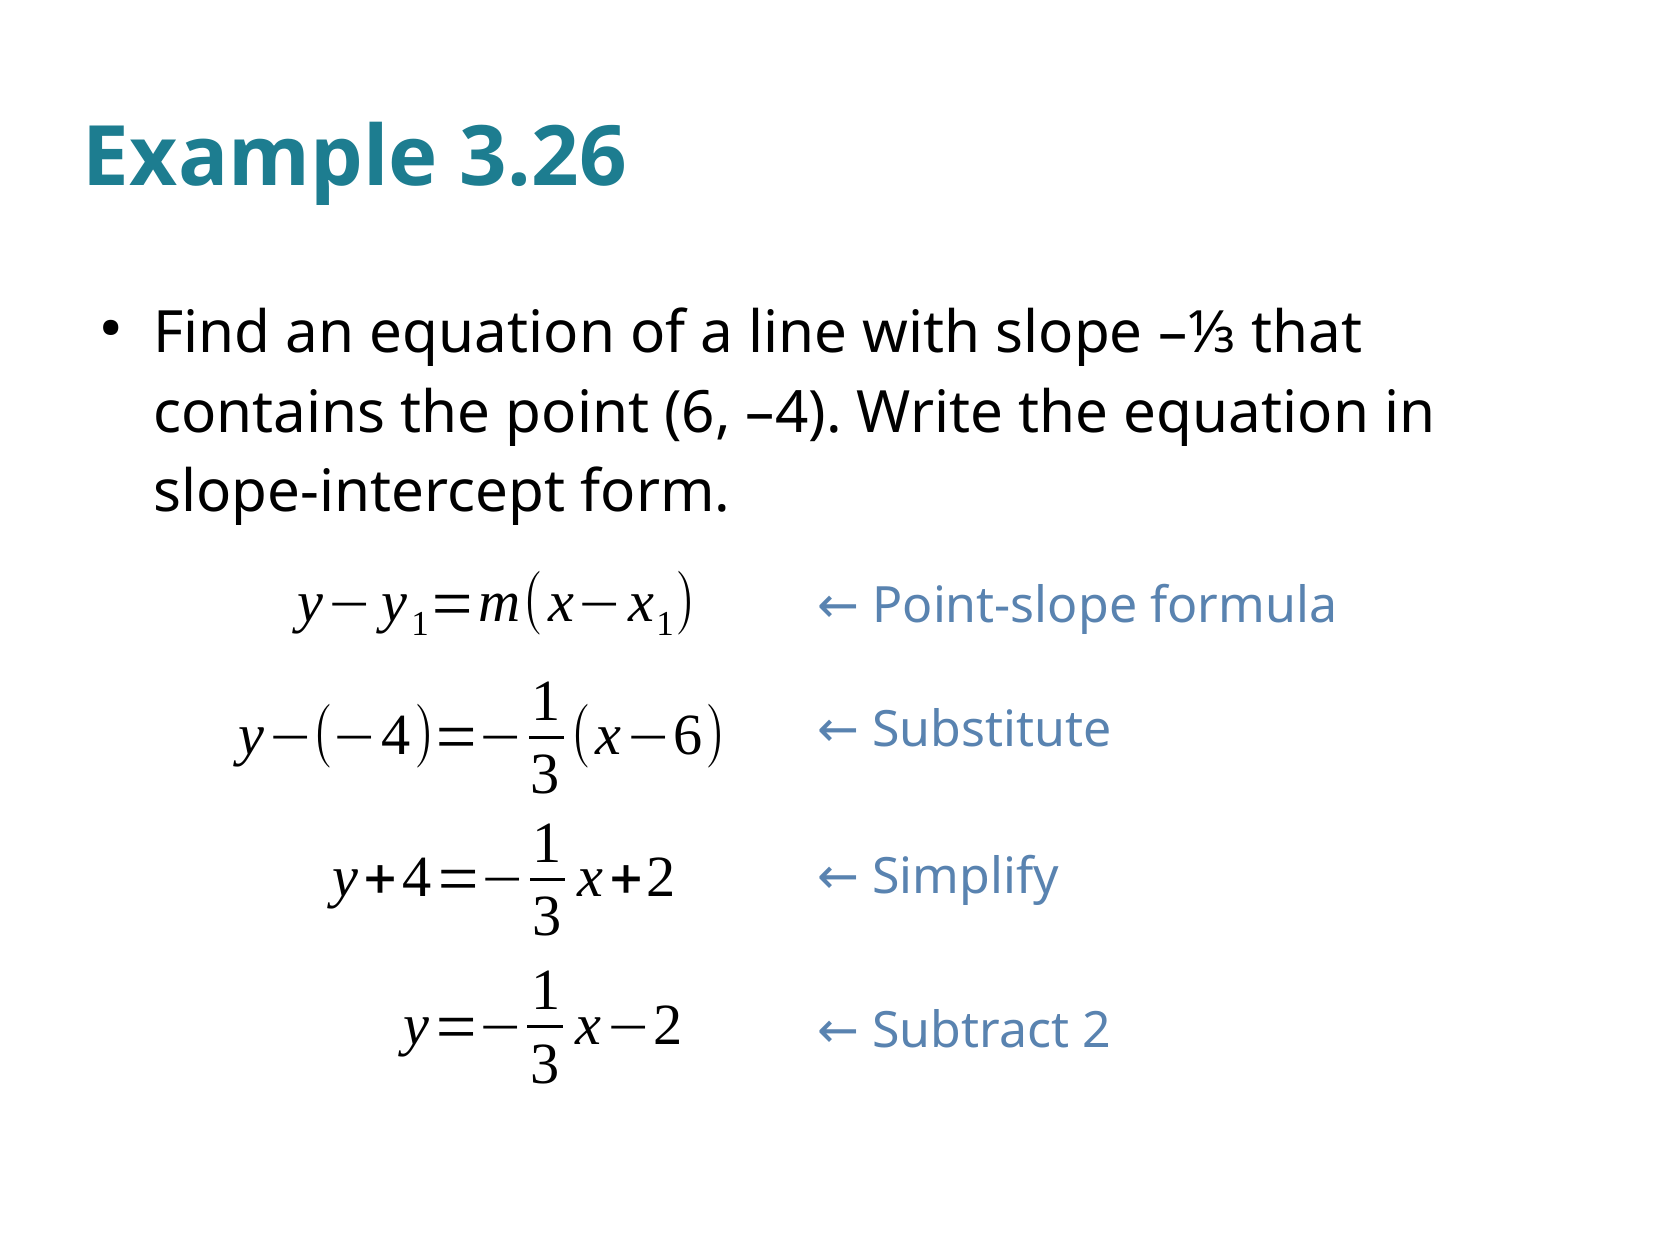

# Example 3.26
Find an equation of a line with slope –⅓ that contains the point (6, –4). Write the equation in slope-intercept form.
← Point-slope formula
← Substitute
← Simplify
← Subtract 2